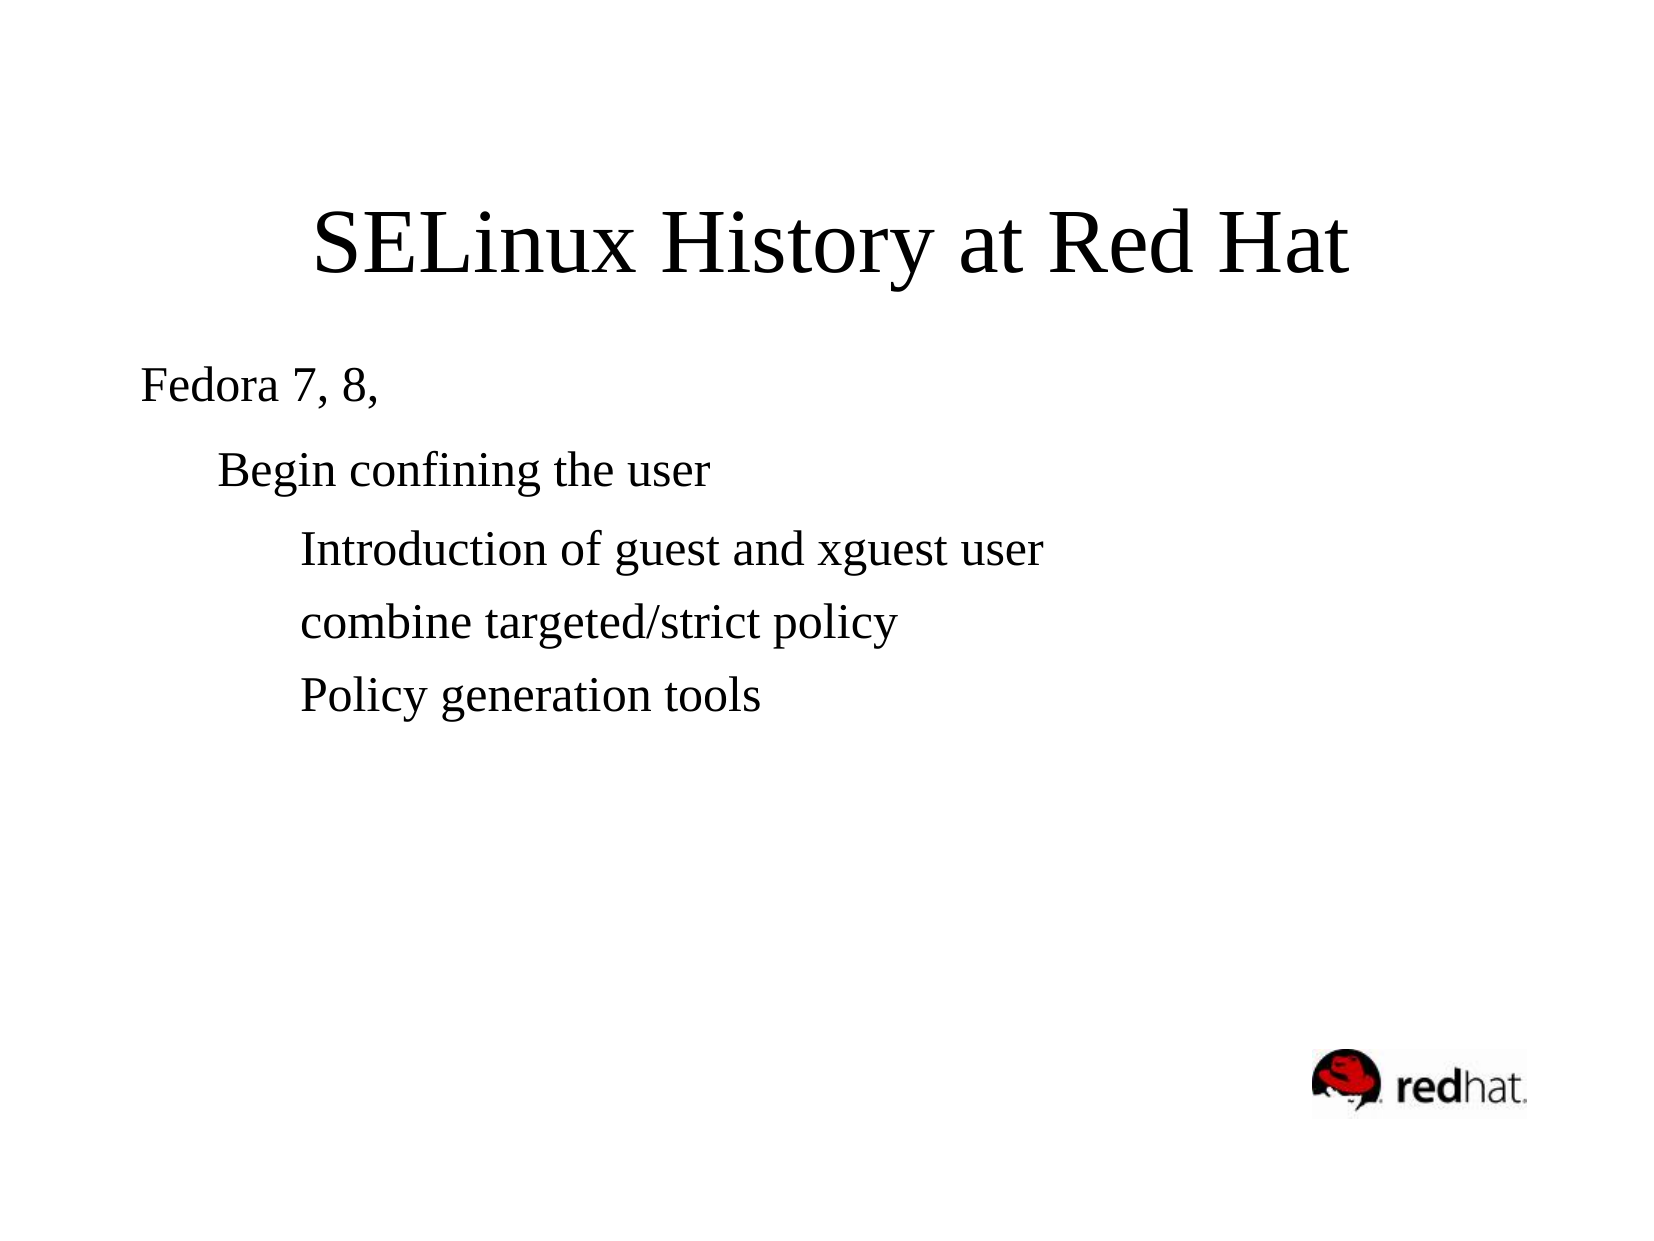

# SELinux History at Red Hat
Fedora 7, 8,
Begin confining the user
Introduction of guest and xguest user
combine targeted/strict policy
Policy generation tools